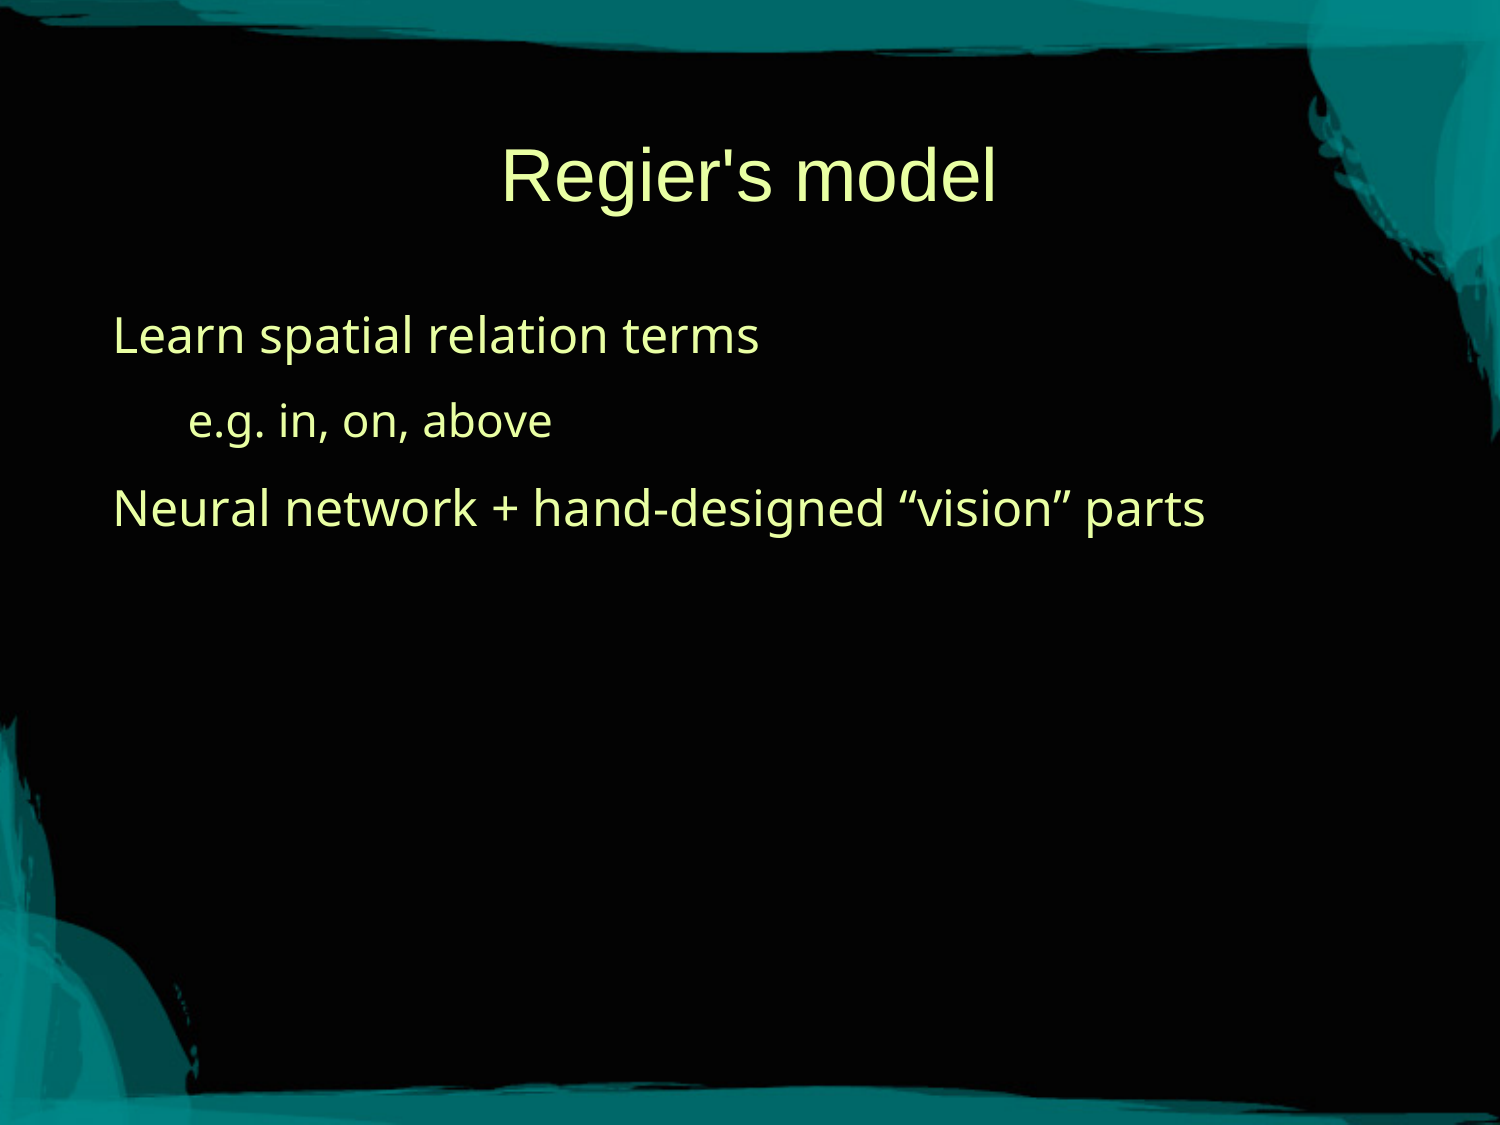

# Regier's model
Learn spatial relation terms
e.g. in, on, above
Neural network + hand-designed “vision” parts